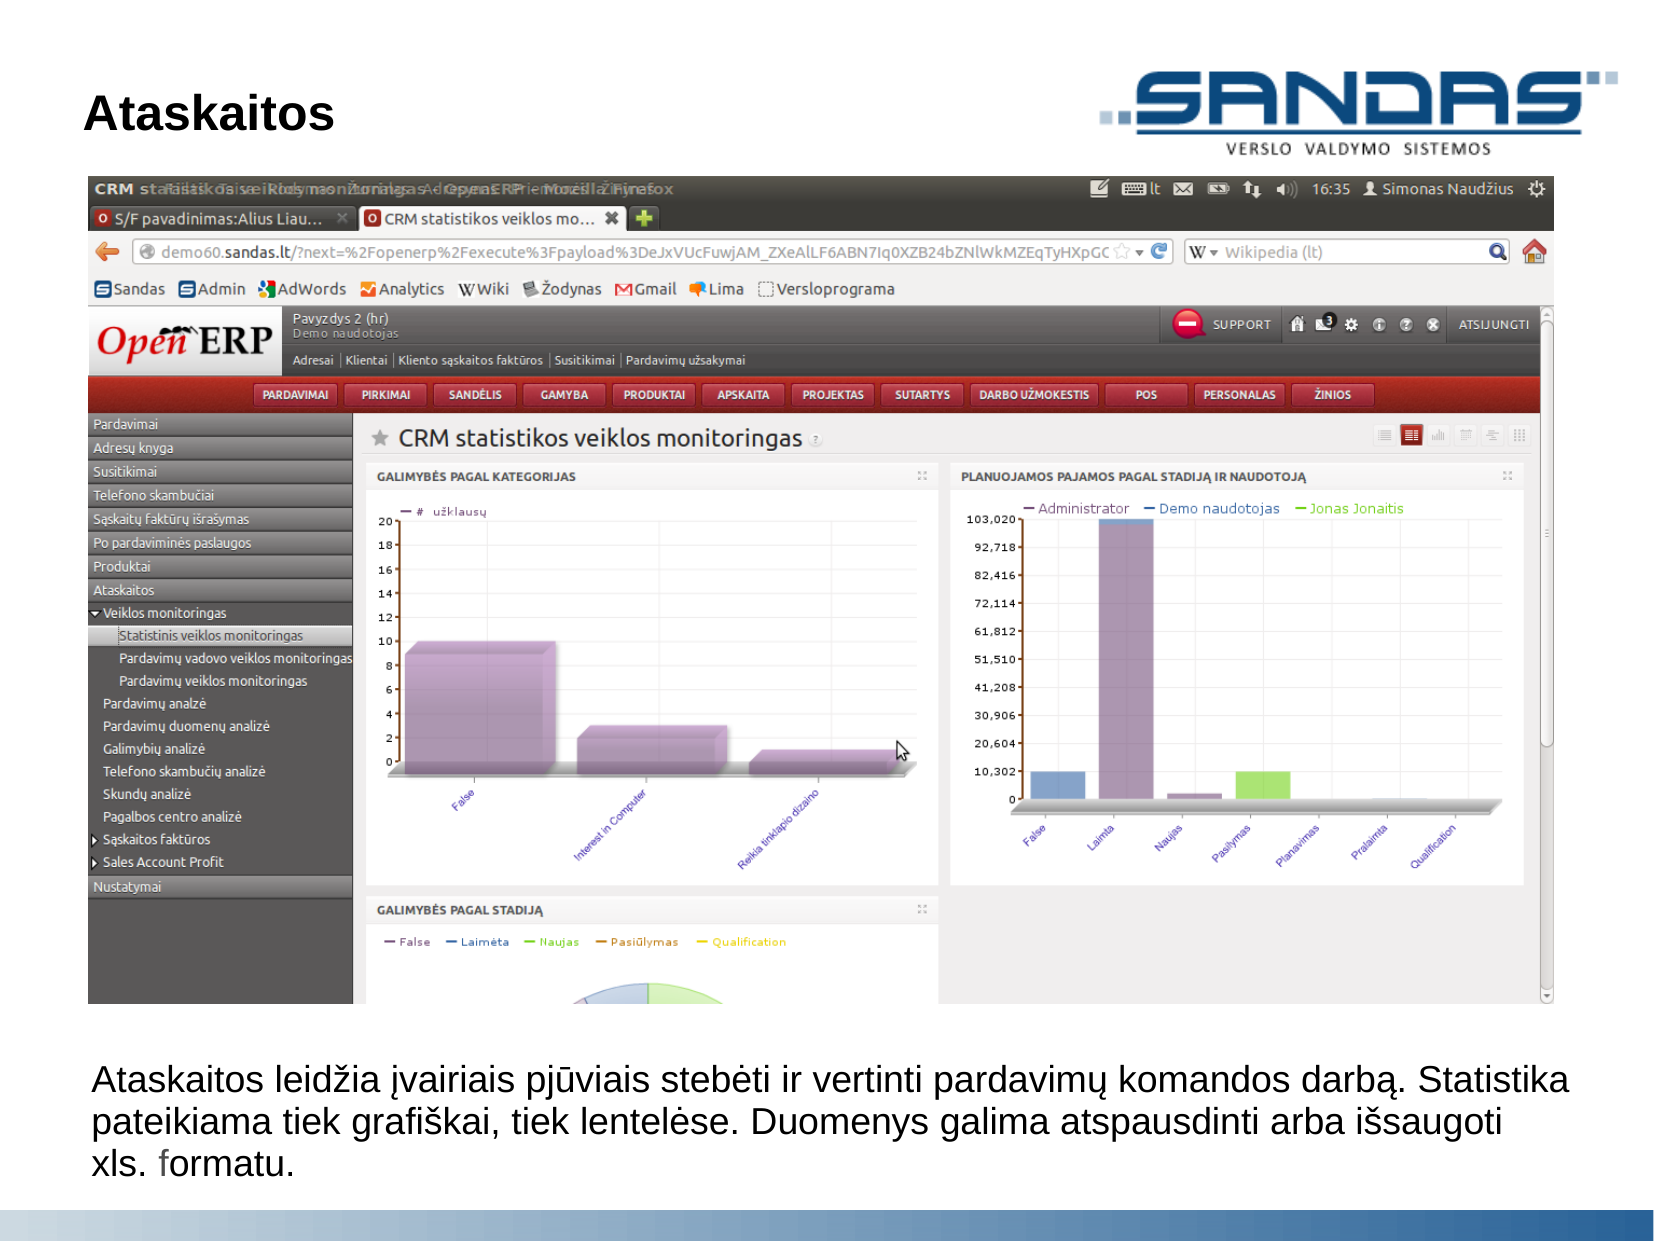

# Ataskaitos
Ataskaitos leidžia įvairiais pjūviais stebėti ir vertinti pardavimų komandos darbą. Statistika
pateikiama tiek grafiškai, tiek lentelėse. Duomenys galima atspausdinti arba išsaugoti
xls. formatu.